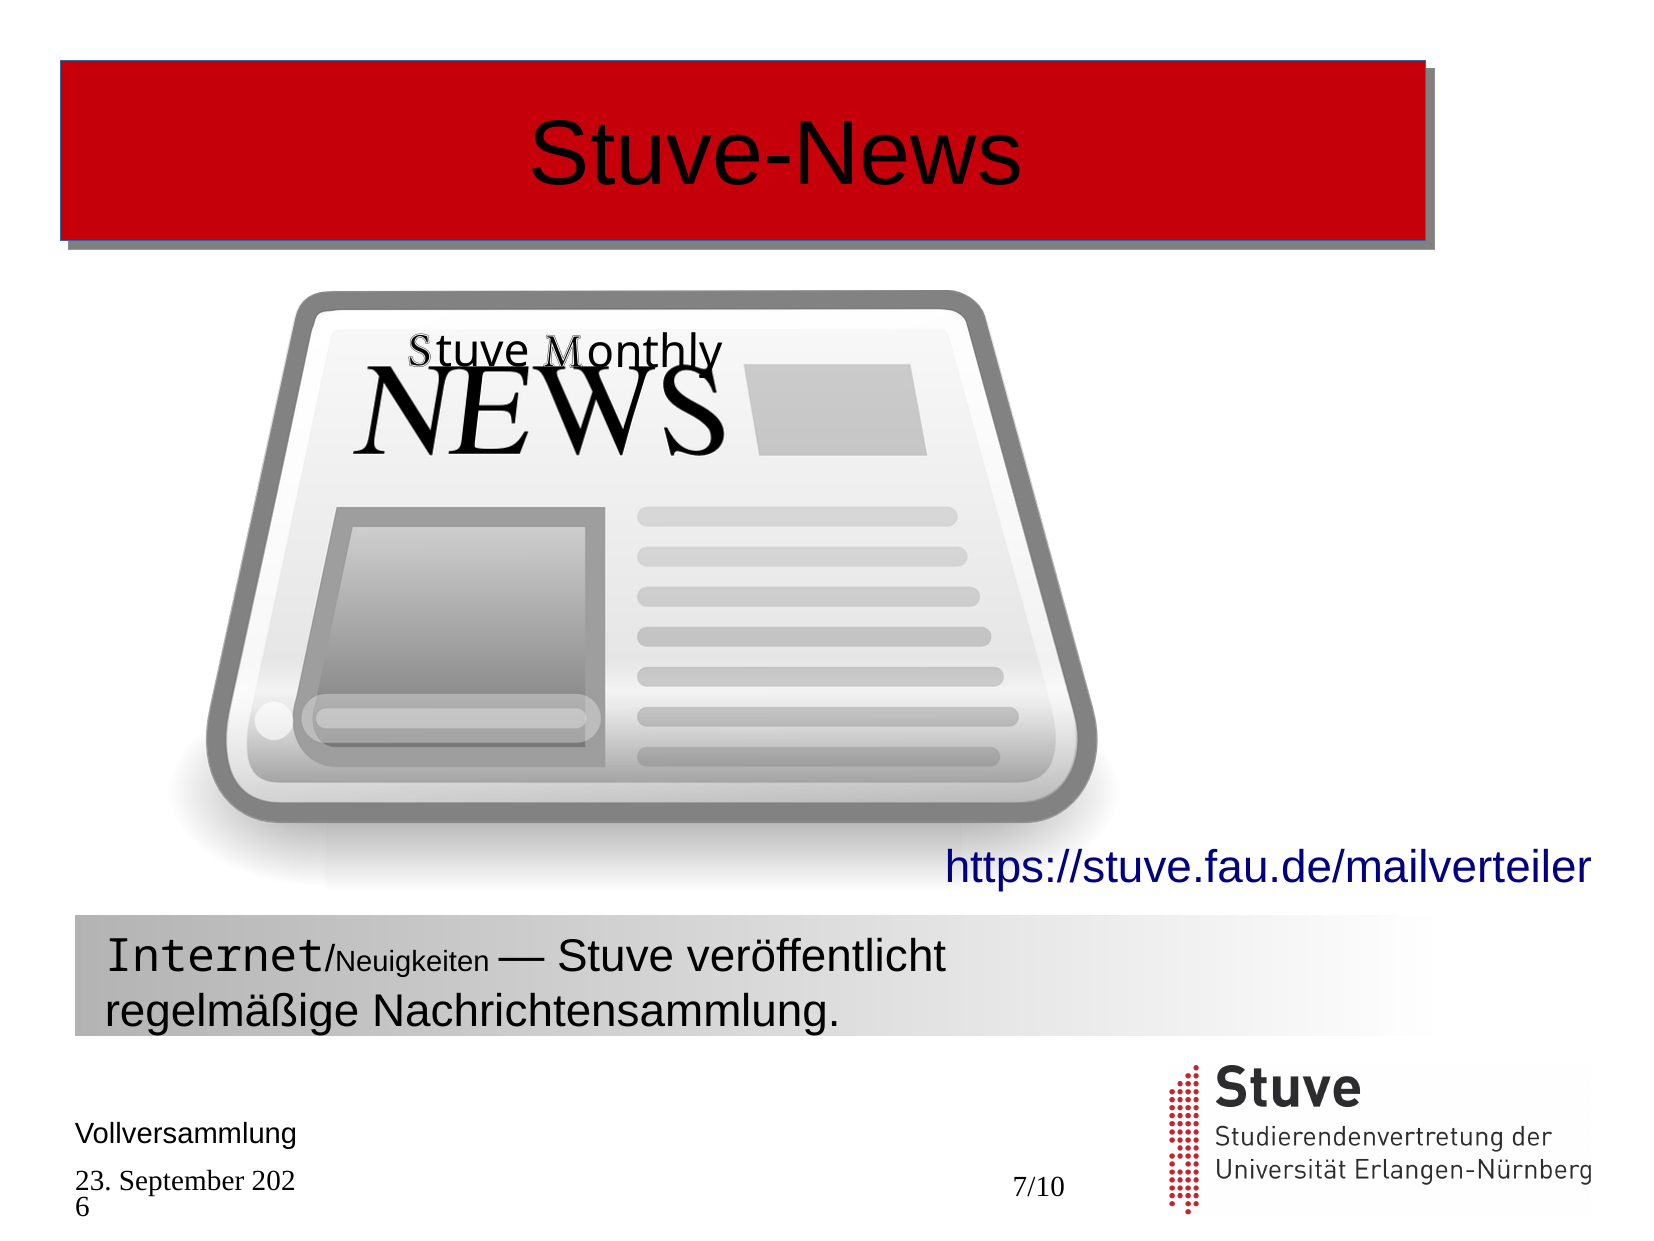

# Stuve-News
Stuve Monthly
https://stuve.fau.de/mailverteiler
Internet/Neuigkeiten — Stuve veröffentlicht regelmäßige Nachrichtensammlung.
7